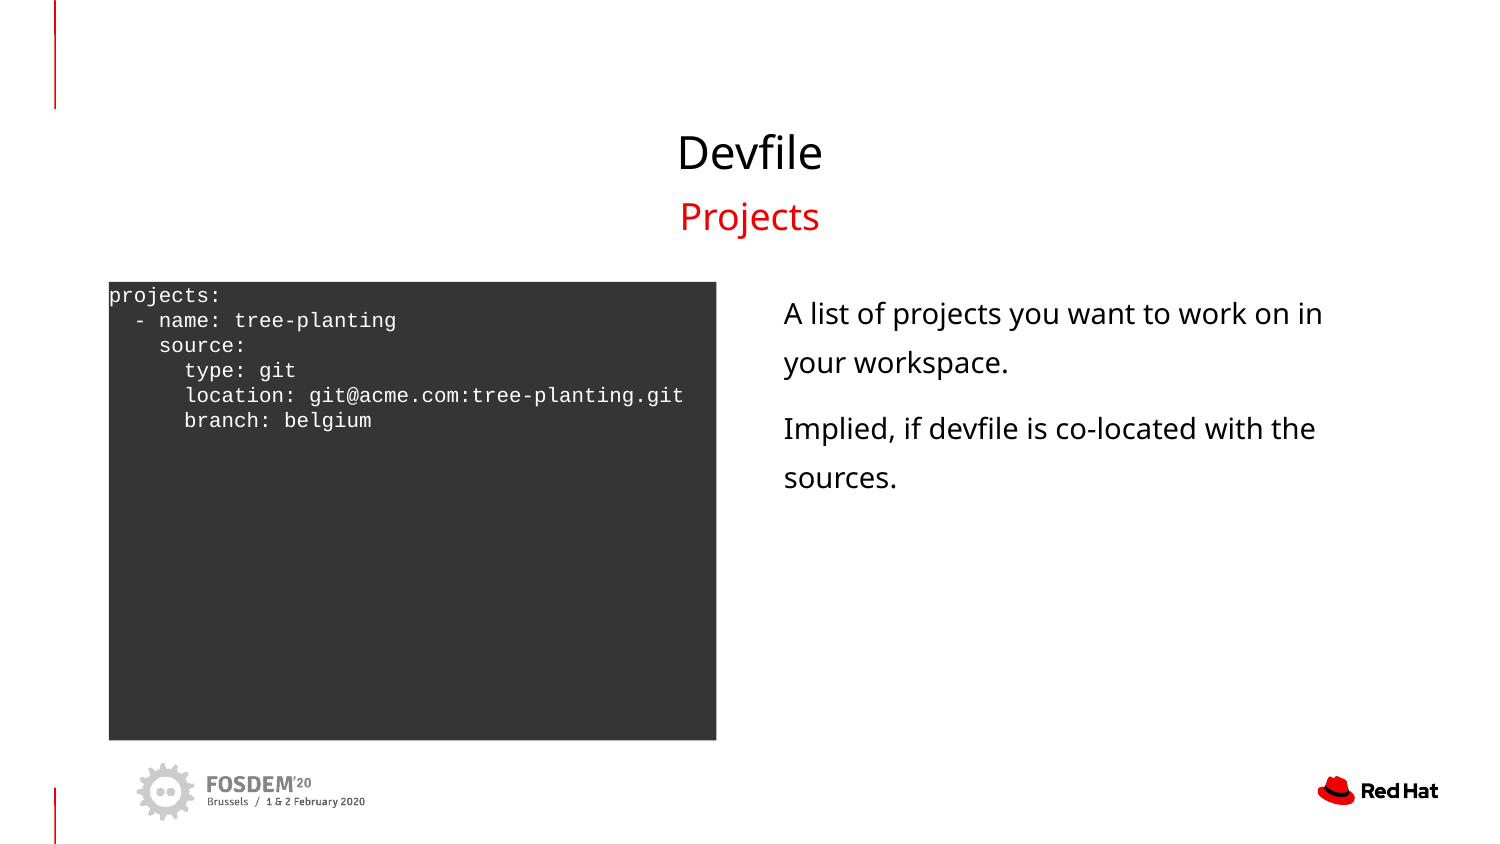

#
Devfile
Projects
projects:
 - name: tree-planting
 source:
 type: git
 location: git@acme.com:tree-planting.git
 branch: belgium
A list of projects you want to work on in your workspace.
Implied, if devfile is co-located with the sources.